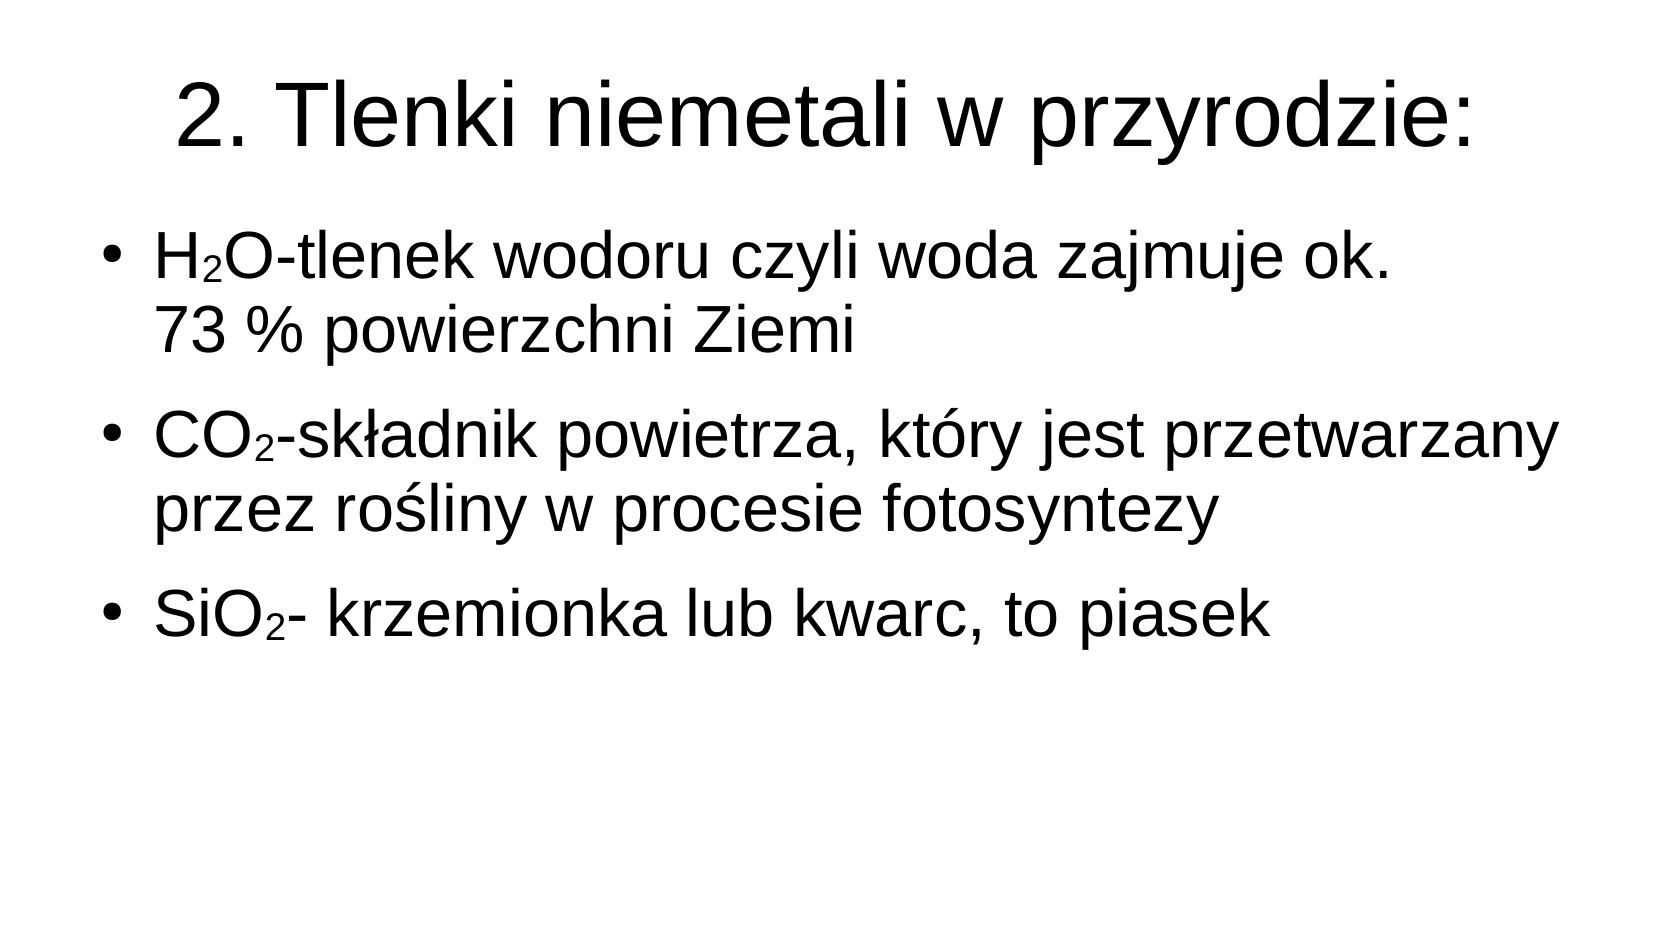

# 2. Tlenki niemetali w przyrodzie:
H2O-tlenek wodoru czyli woda zajmuje ok. 73 % powierzchni Ziemi
CO2-składnik powietrza, który jest przetwarzany przez rośliny w procesie fotosyntezy
SiO2- krzemionka lub kwarc, to piasek